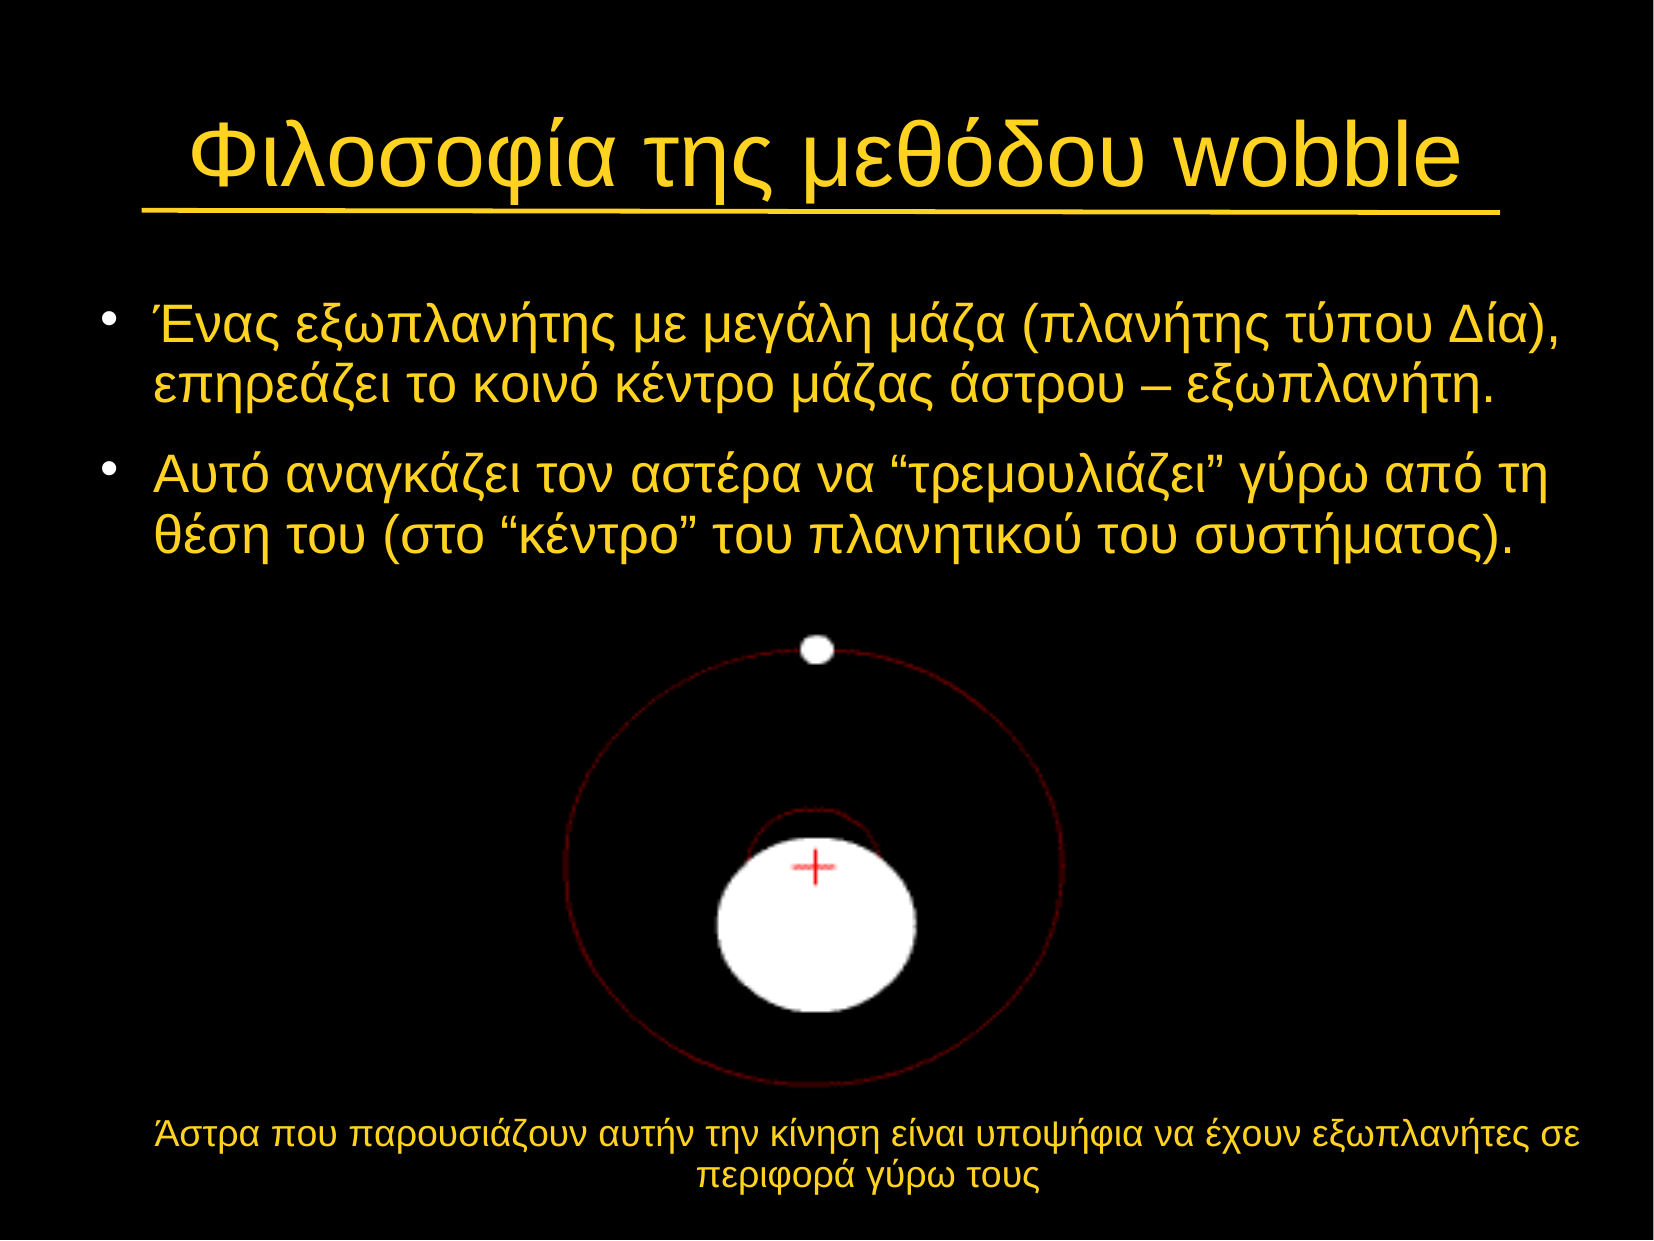

# Φιλοσοφία της μεθόδου wobble
Ένας εξωπλανήτης με μεγάλη μάζα (πλανήτης τύπου Δία), επηρεάζει το κοινό κέντρο μάζας άστρου – εξωπλανήτη.
Αυτό αναγκάζει τον αστέρα να “τρεμουλιάζει” γύρω από τη θέση του (στο “κέντρο” του πλανητικού του συστήματος).
Άστρα που παρουσιάζουν αυτήν την κίνηση είναι υποψήφια να έχουν εξωπλανήτες σε περιφορά γύρω τους